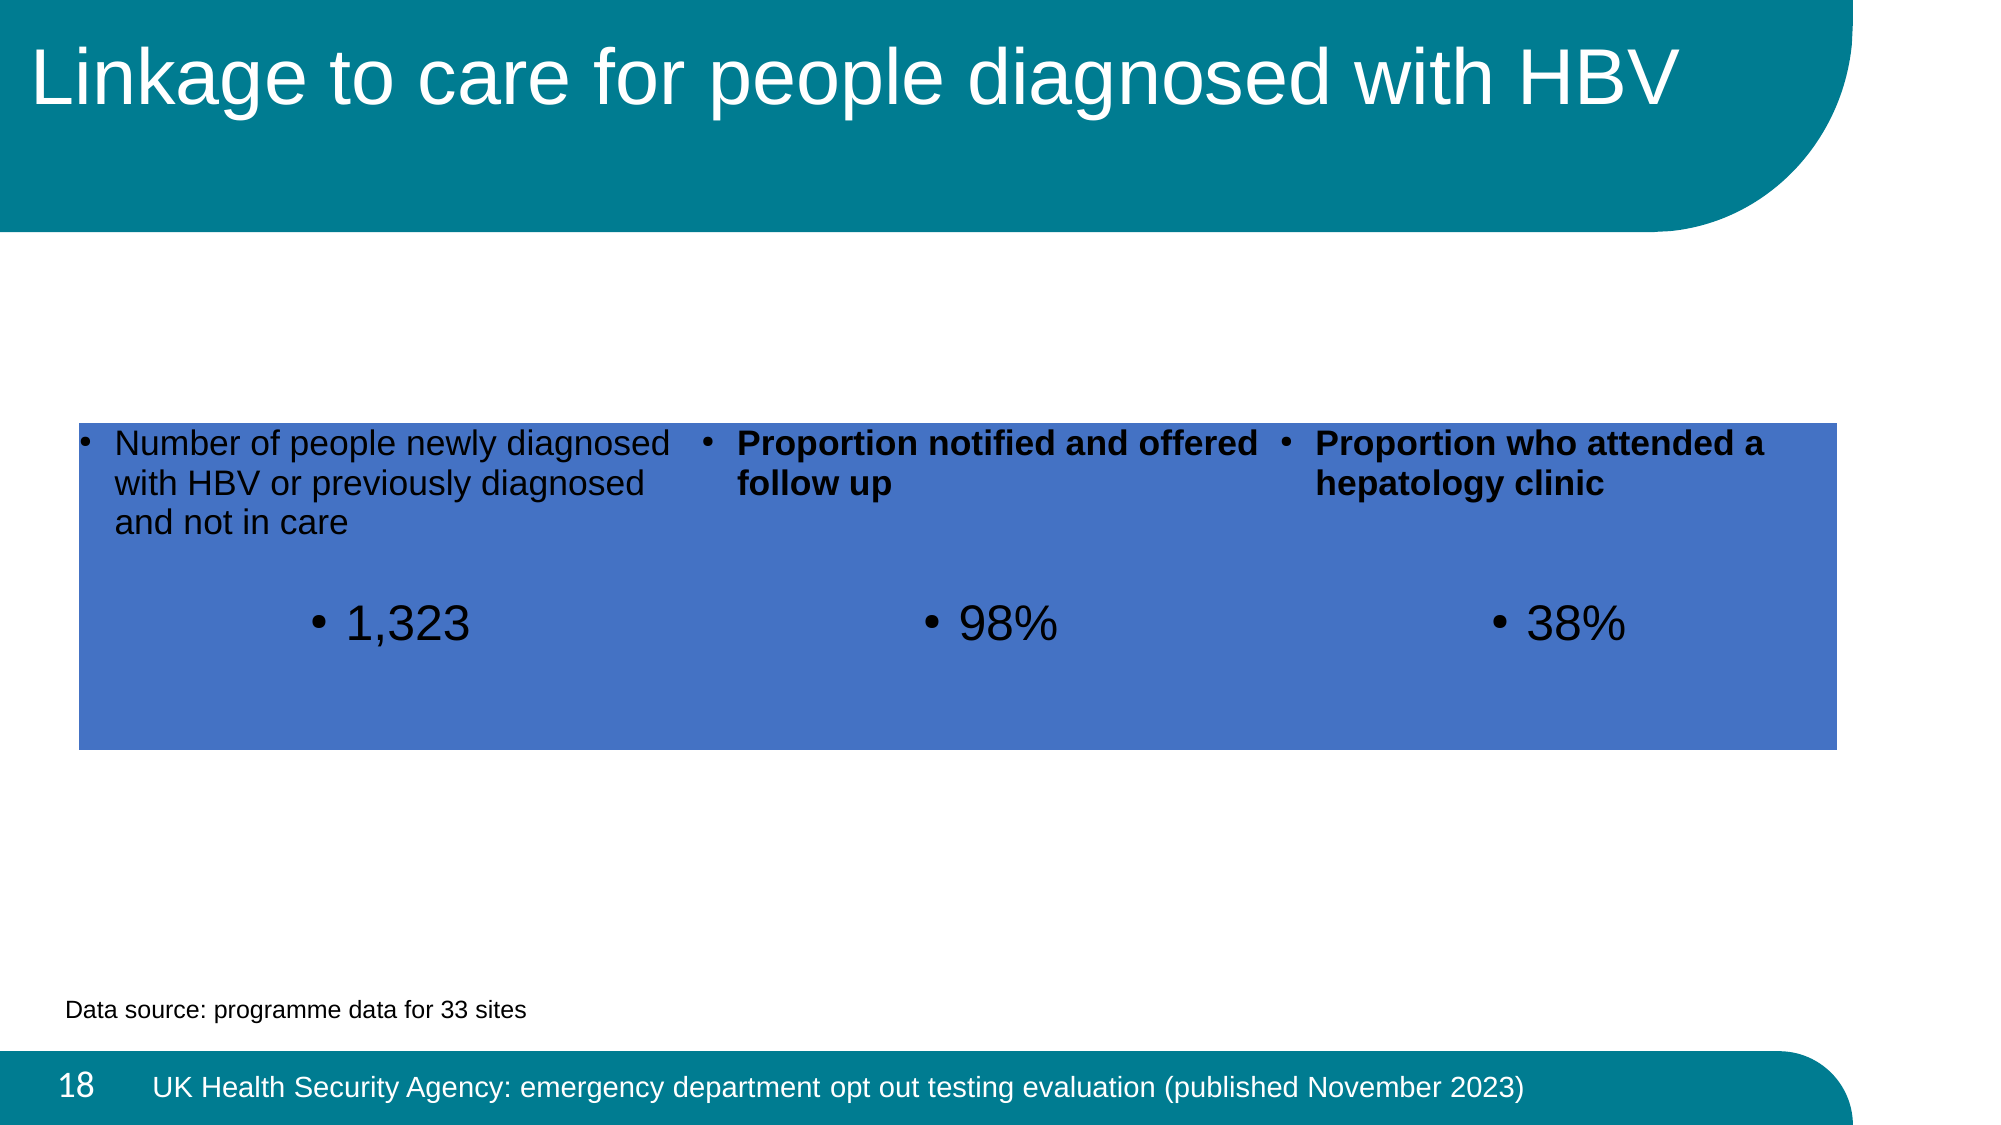

# Linkage to care for people diagnosed with HBV
| Number of people newly diagnosed with HBV or previously diagnosed and not in care | Proportion notified and offered follow up | Proportion who attended a hepatology clinic |
| --- | --- | --- |
| 1,323 | 98% | 38% |
Data source: programme data for 33 sites
18
UK Health Security Agency: emergency department opt out testing evaluation (published November 2023)